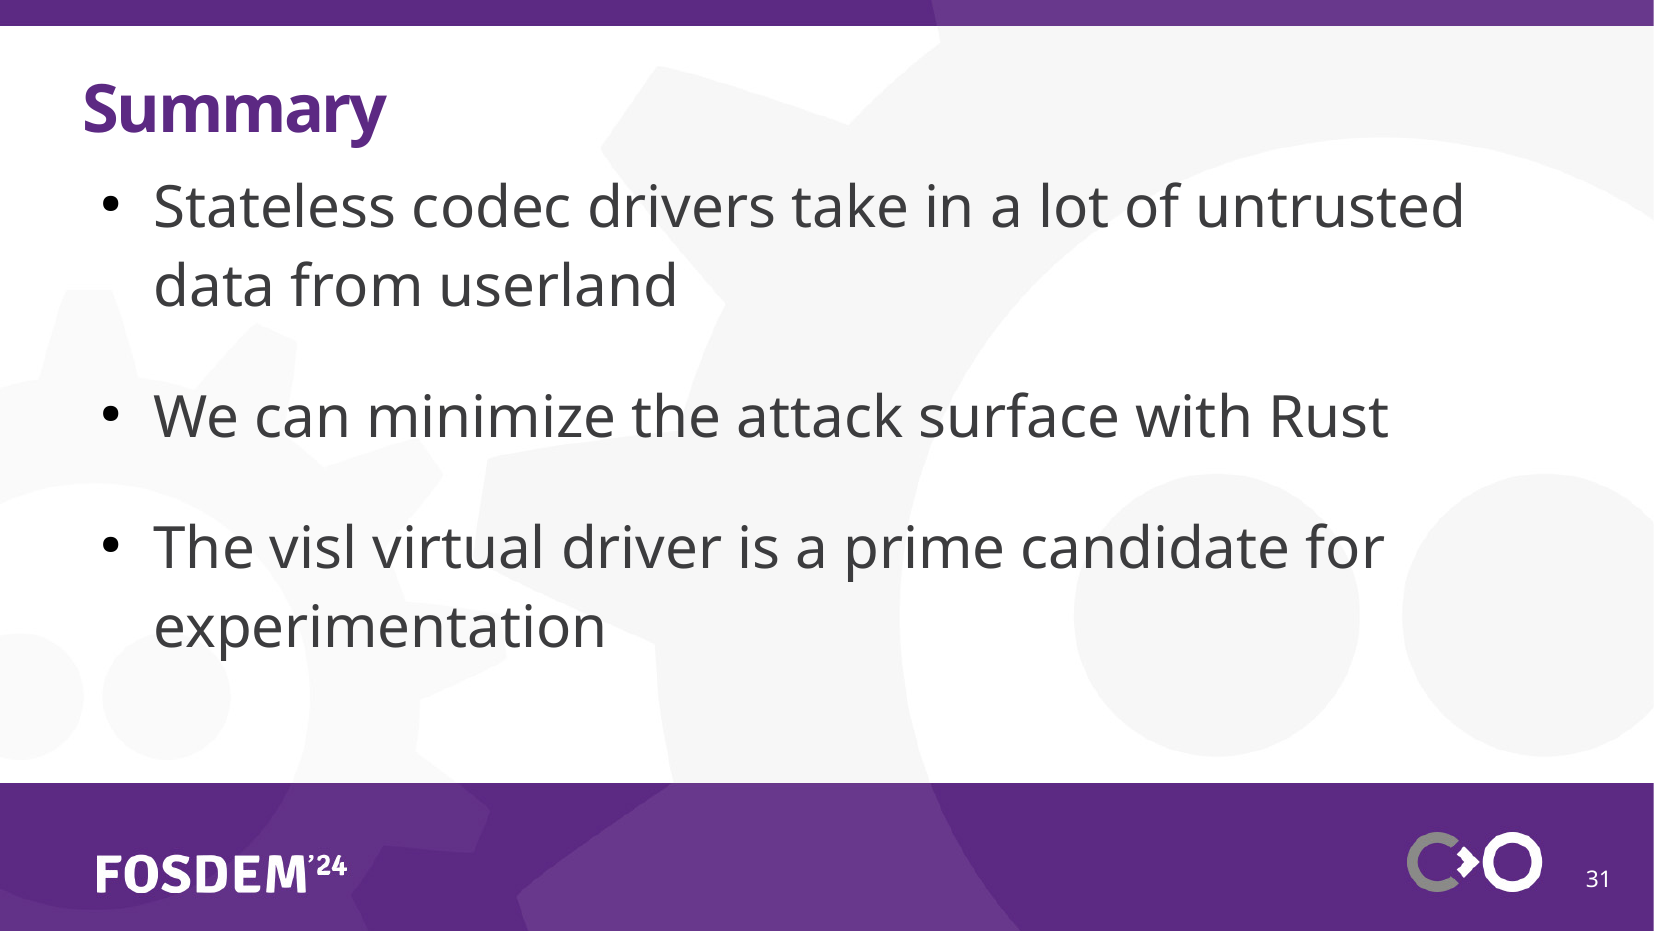

# Summary
Stateless codec drivers take in a lot of untrusted data from userland
We can minimize the attack surface with Rust
The visl virtual driver is a prime candidate for experimentation